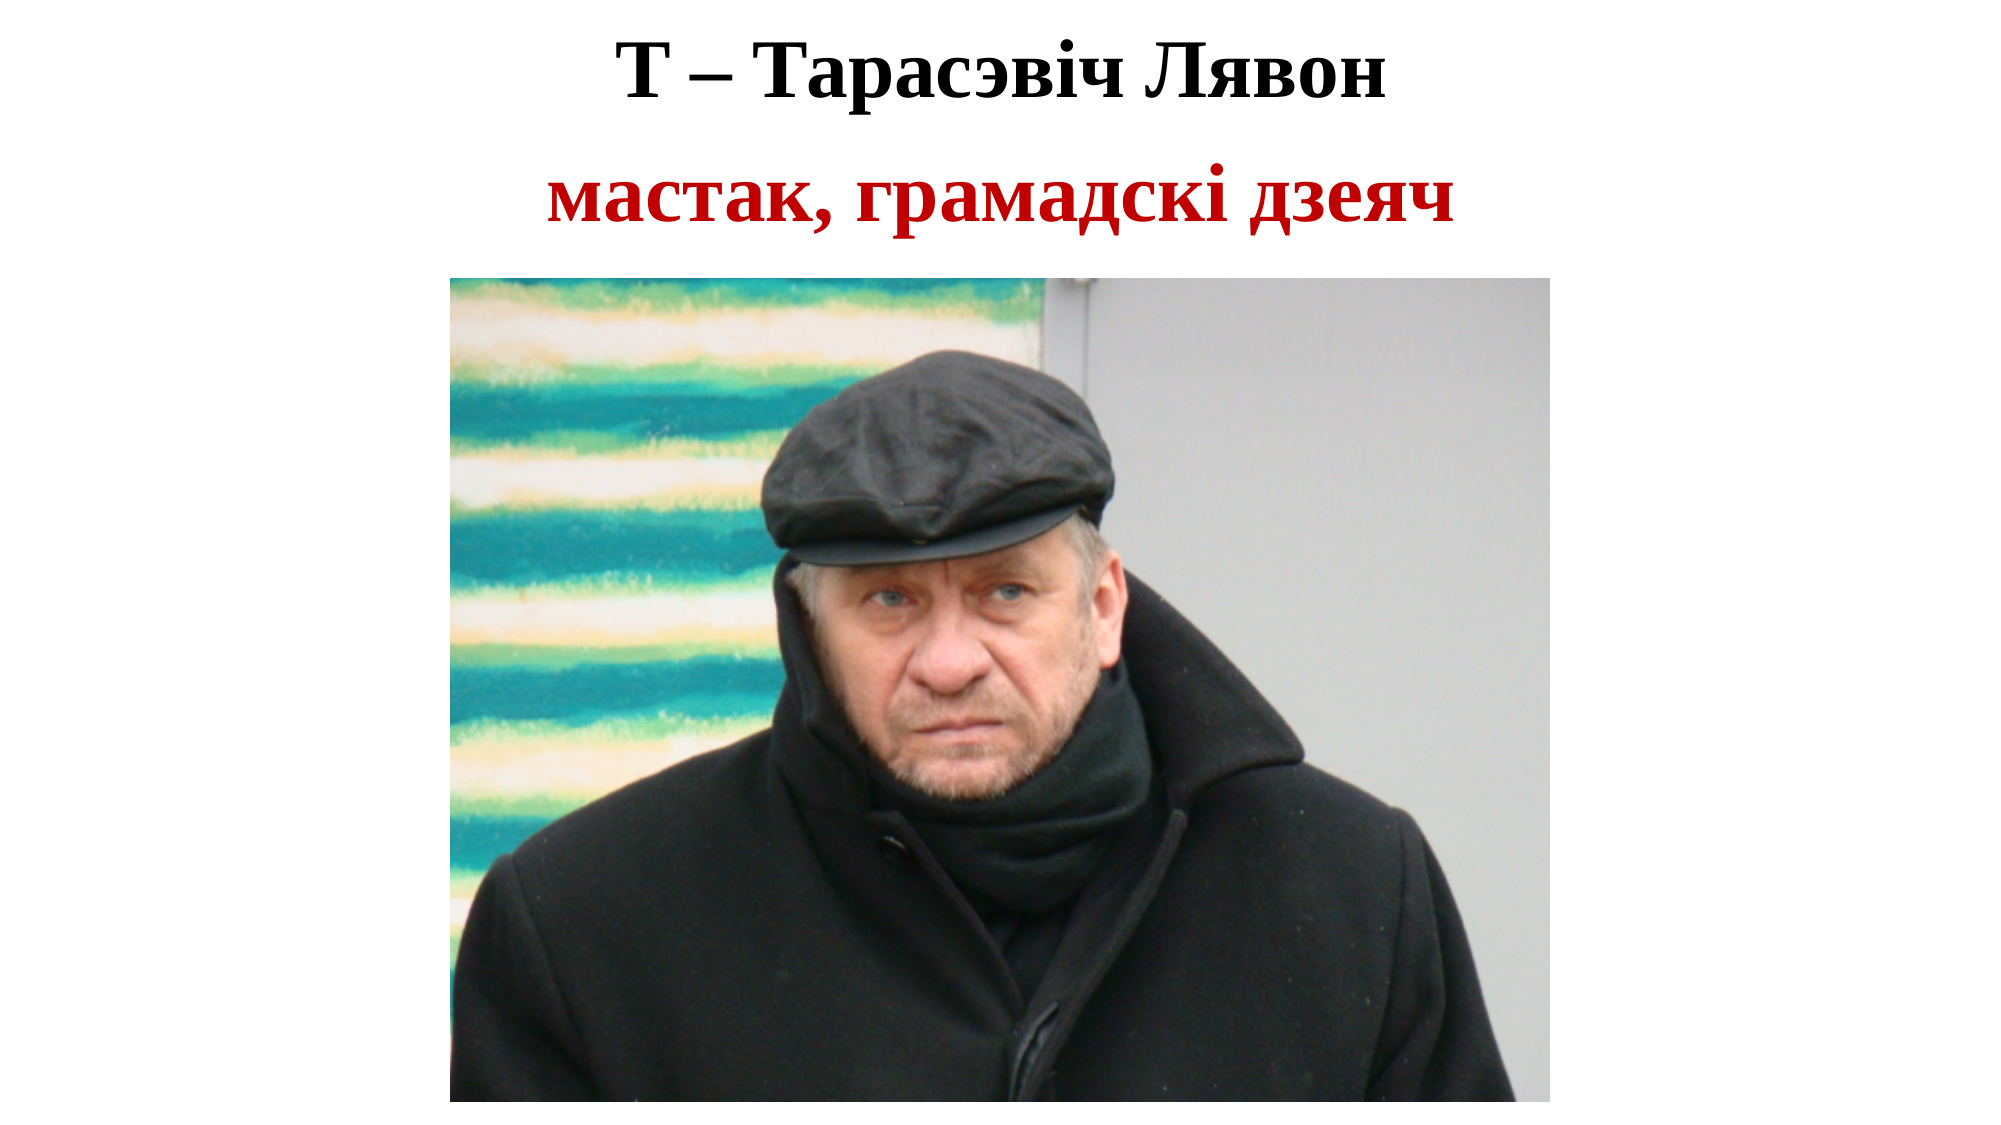

T – Тарасэвіч Лявон
мастак, грамадскі дзеяч